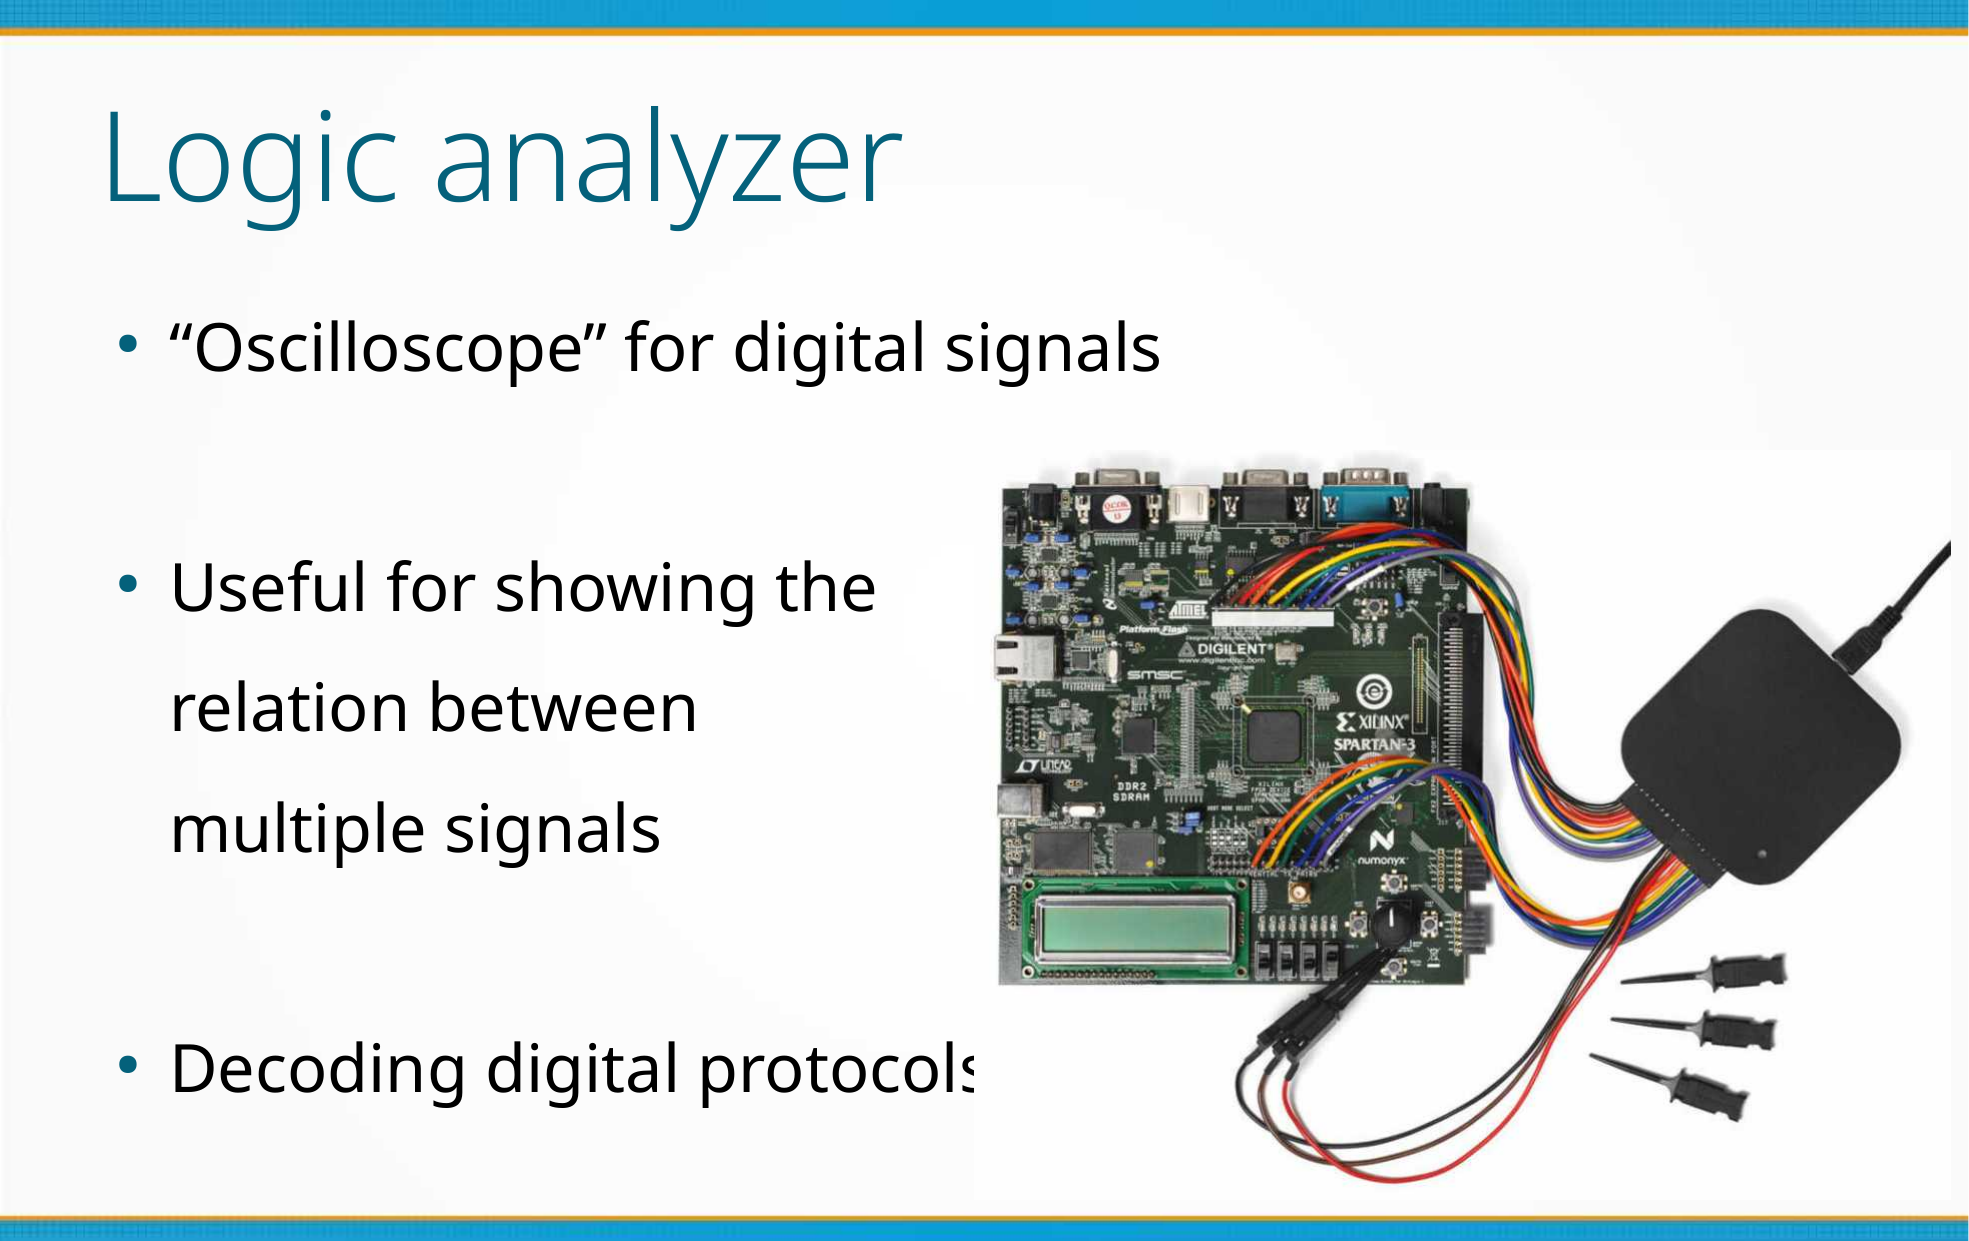

# Logic analyzer
“Oscilloscope” for digital signals
Useful for showing the
relation between
multiple signals
Decoding digital protocols